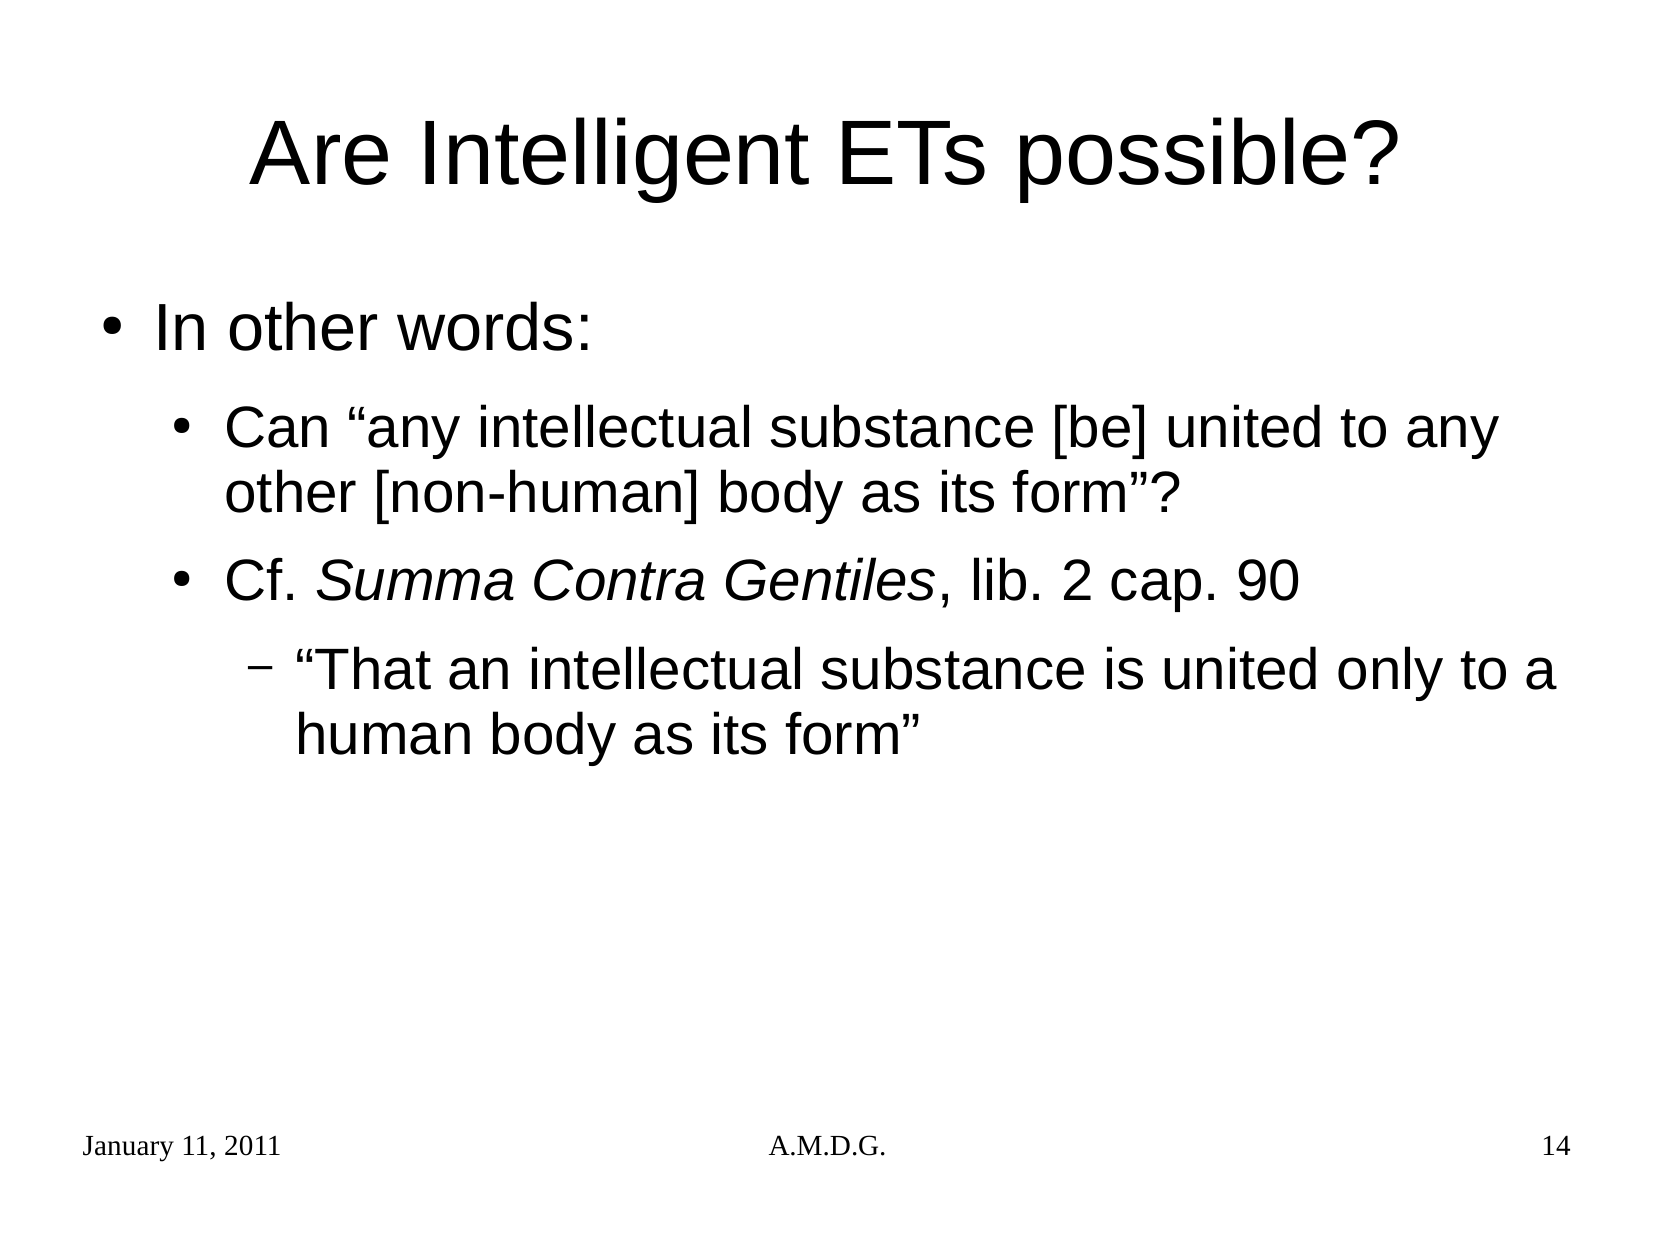

# Are Intelligent ETs possible?
In other words:
Can “any intellectual substance [be] united to any other [non-human] body as its form”?
Cf. Summa Contra Gentiles, lib. 2 cap. 90
“That an intellectual substance is united only to a human body as its form”
January 11, 2011
A.M.D.G.
14